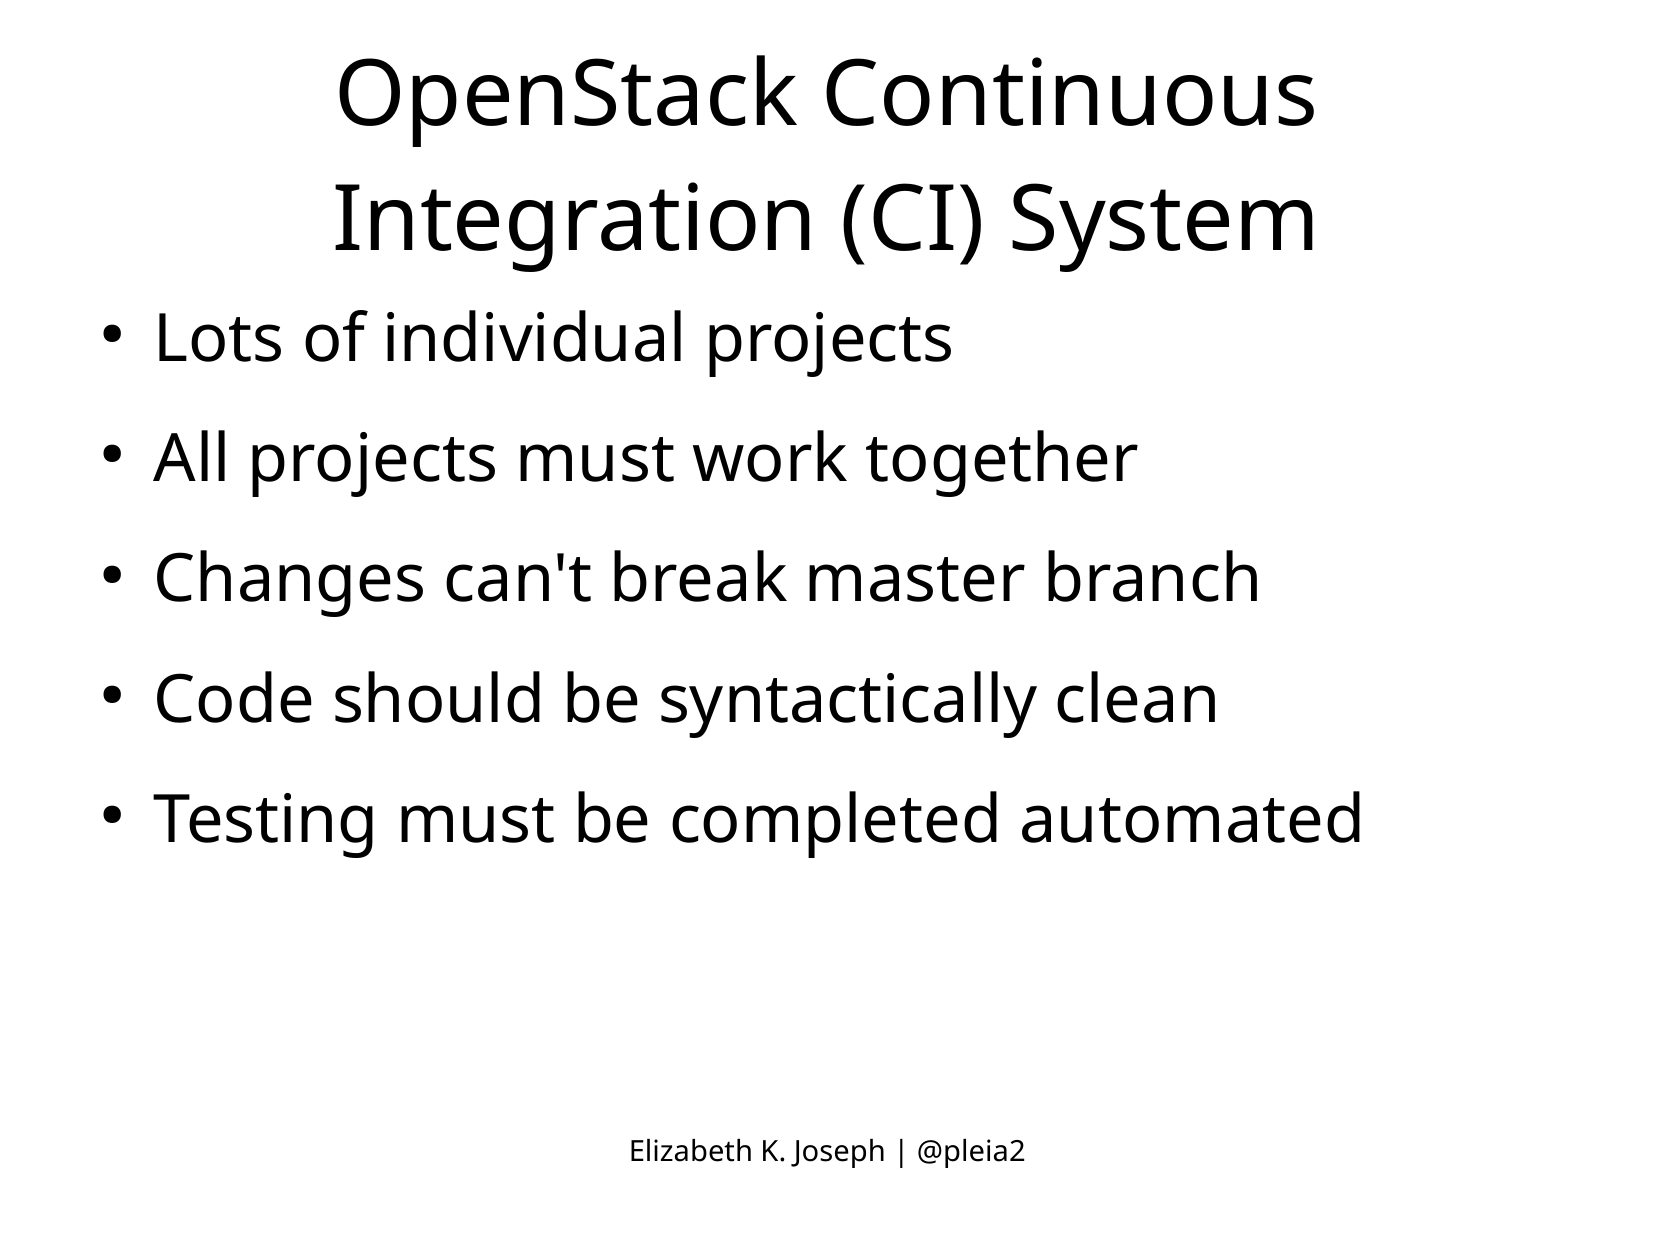

# OpenStack Continuous Integration (CI) System
Lots of individual projects
All projects must work together
Changes can't break master branch
Code should be syntactically clean
Testing must be completed automated
Elizabeth K. Joseph | @pleia2